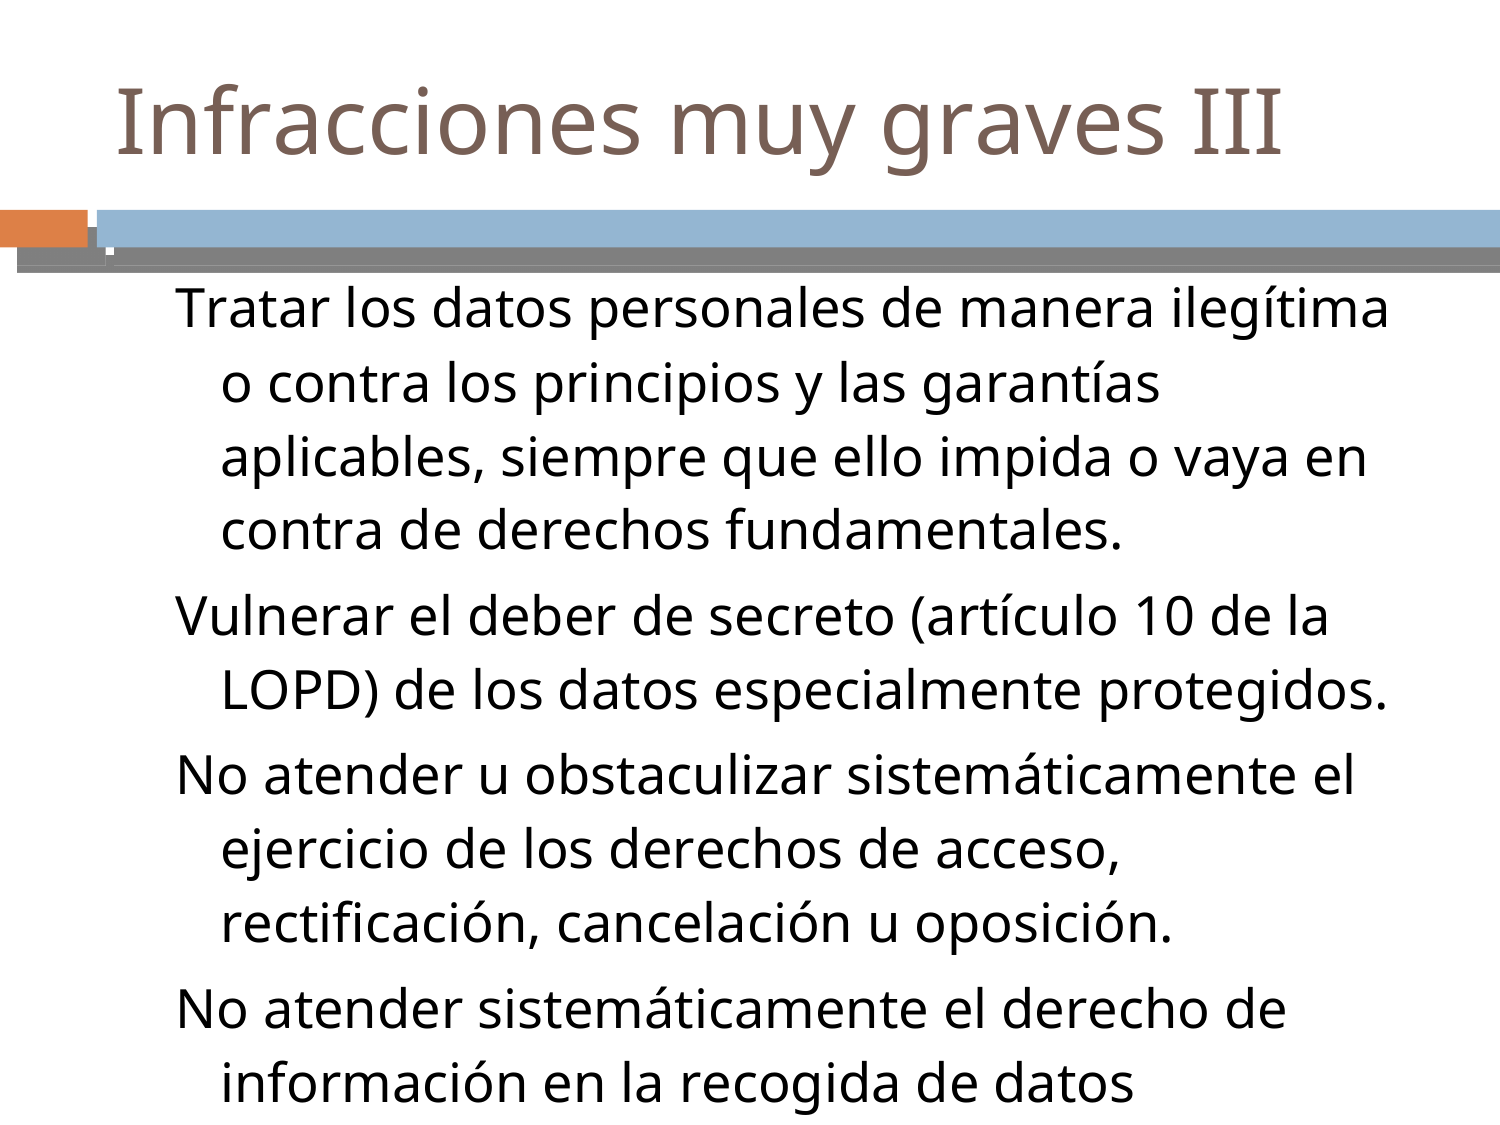

# Infracciones muy graves III
Tratar los datos personales de manera ilegítima o contra los principios y las garantías aplicables, siempre que ello impida o vaya en contra de derechos fundamentales.
Vulnerar el deber de secreto (artículo 10 de la LOPD) de los datos especialmente protegidos.
No atender u obstaculizar sistemáticamente el ejercicio de los derechos de acceso, rectificación, cancelación u oposición.
No atender sistemáticamente el derecho de información en la recogida de datos personales.